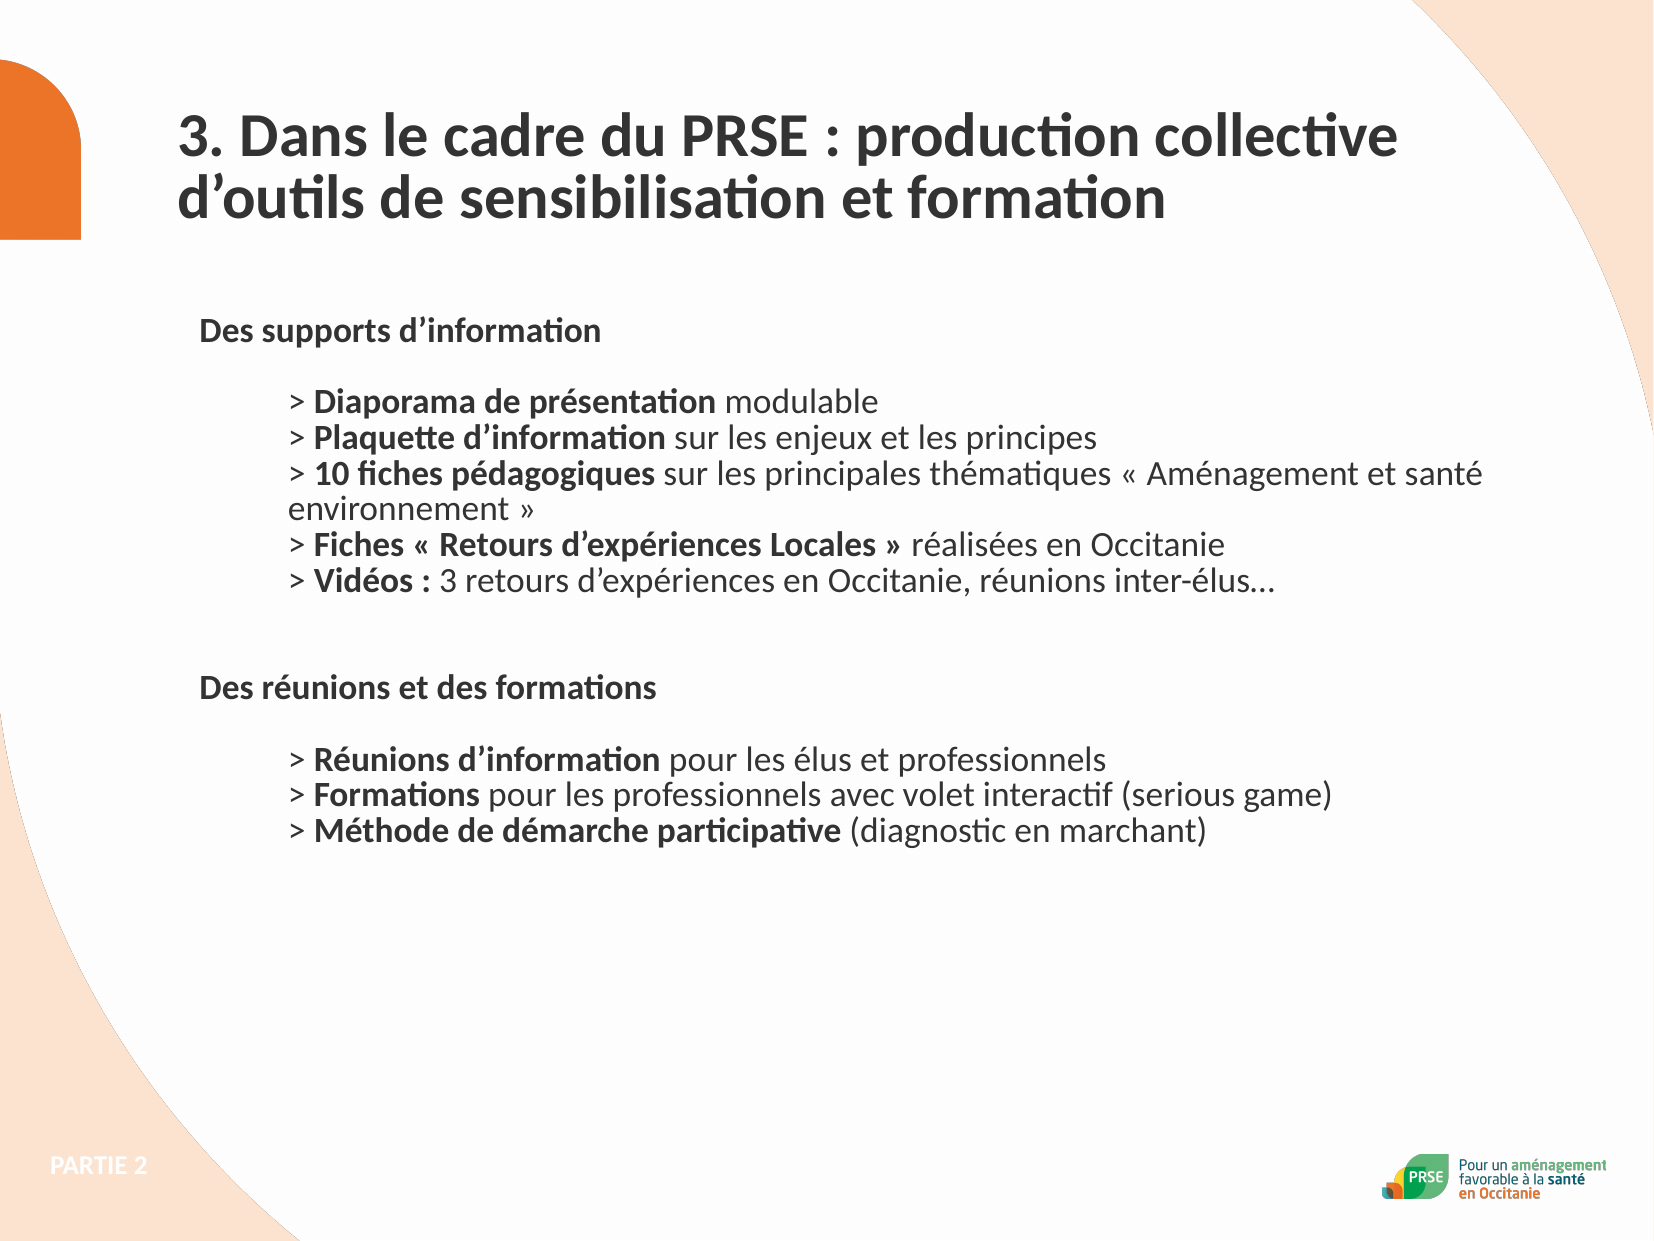

# 3. Dans le cadre du PRSE : production collective d’outils de sensibilisation et formation
Des supports d’information
> Diaporama de présentation modulable
> Plaquette d’information sur les enjeux et les principes
> 10 fiches pédagogiques sur les principales thématiques « Aménagement et santé environnement »
> Fiches « Retours d’expériences Locales » réalisées en Occitanie
> Vidéos : 3 retours d’expériences en Occitanie, réunions inter-élus…
Des réunions et des formations
> Réunions d’information pour les élus et professionnels
> Formations pour les professionnels avec volet interactif (serious game)
> Méthode de démarche participative (diagnostic en marchant)
PARTIE 2